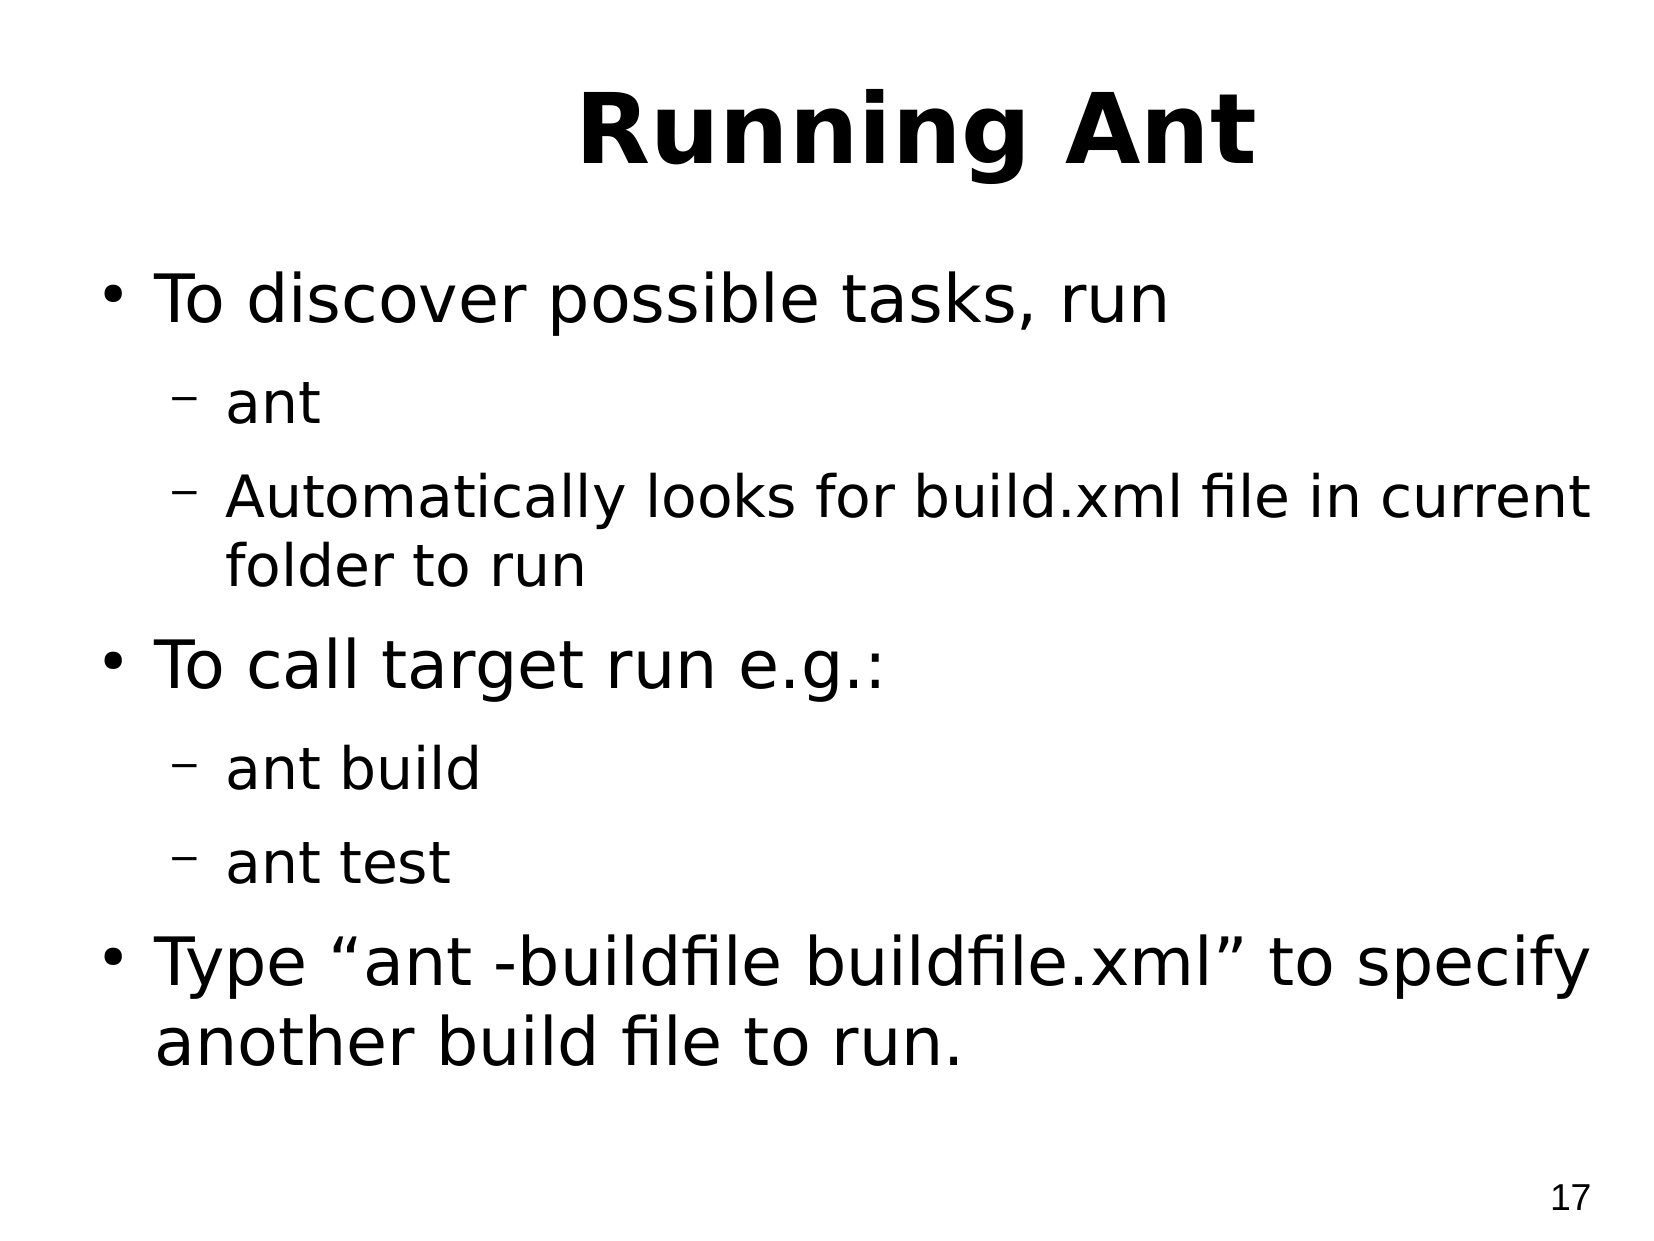

# Running Ant
To discover possible tasks, run
ant
Automatically looks for build.xml file in current folder to run
To call target run e.g.:
ant build
ant test
Type “ant -buildfile buildfile.xml” to specify another build file to run.